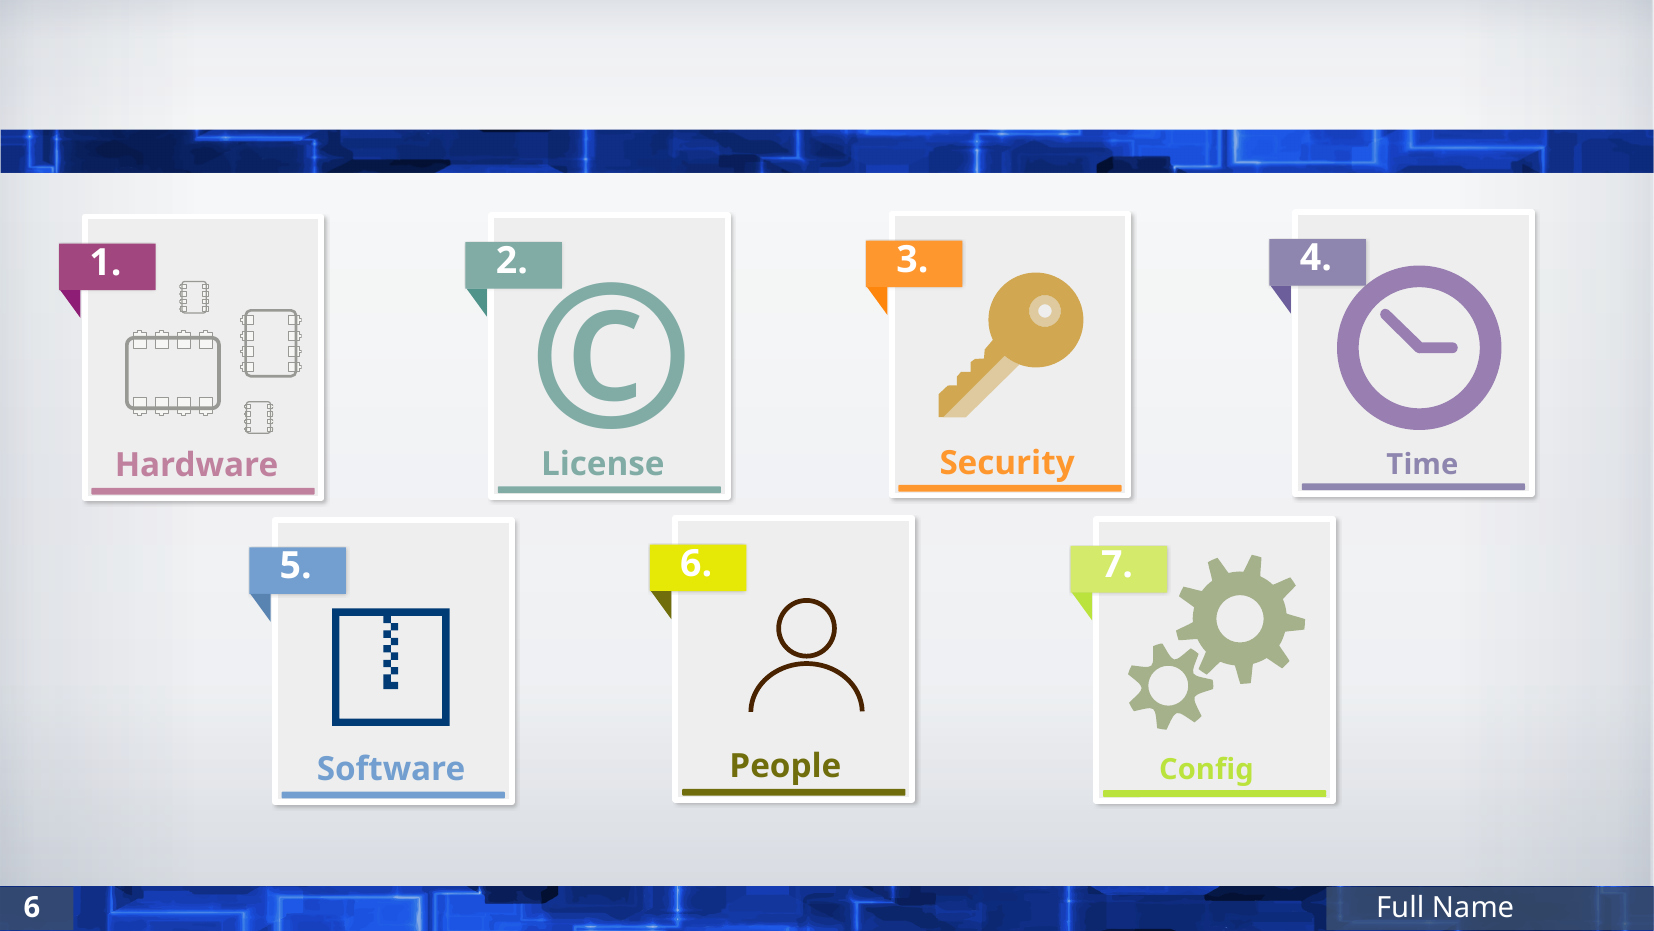

#
©
2.
License
4.
Time
3.
Security
1.
Hardware
6.
People
7.
Config
5.
Software
6
Full Name